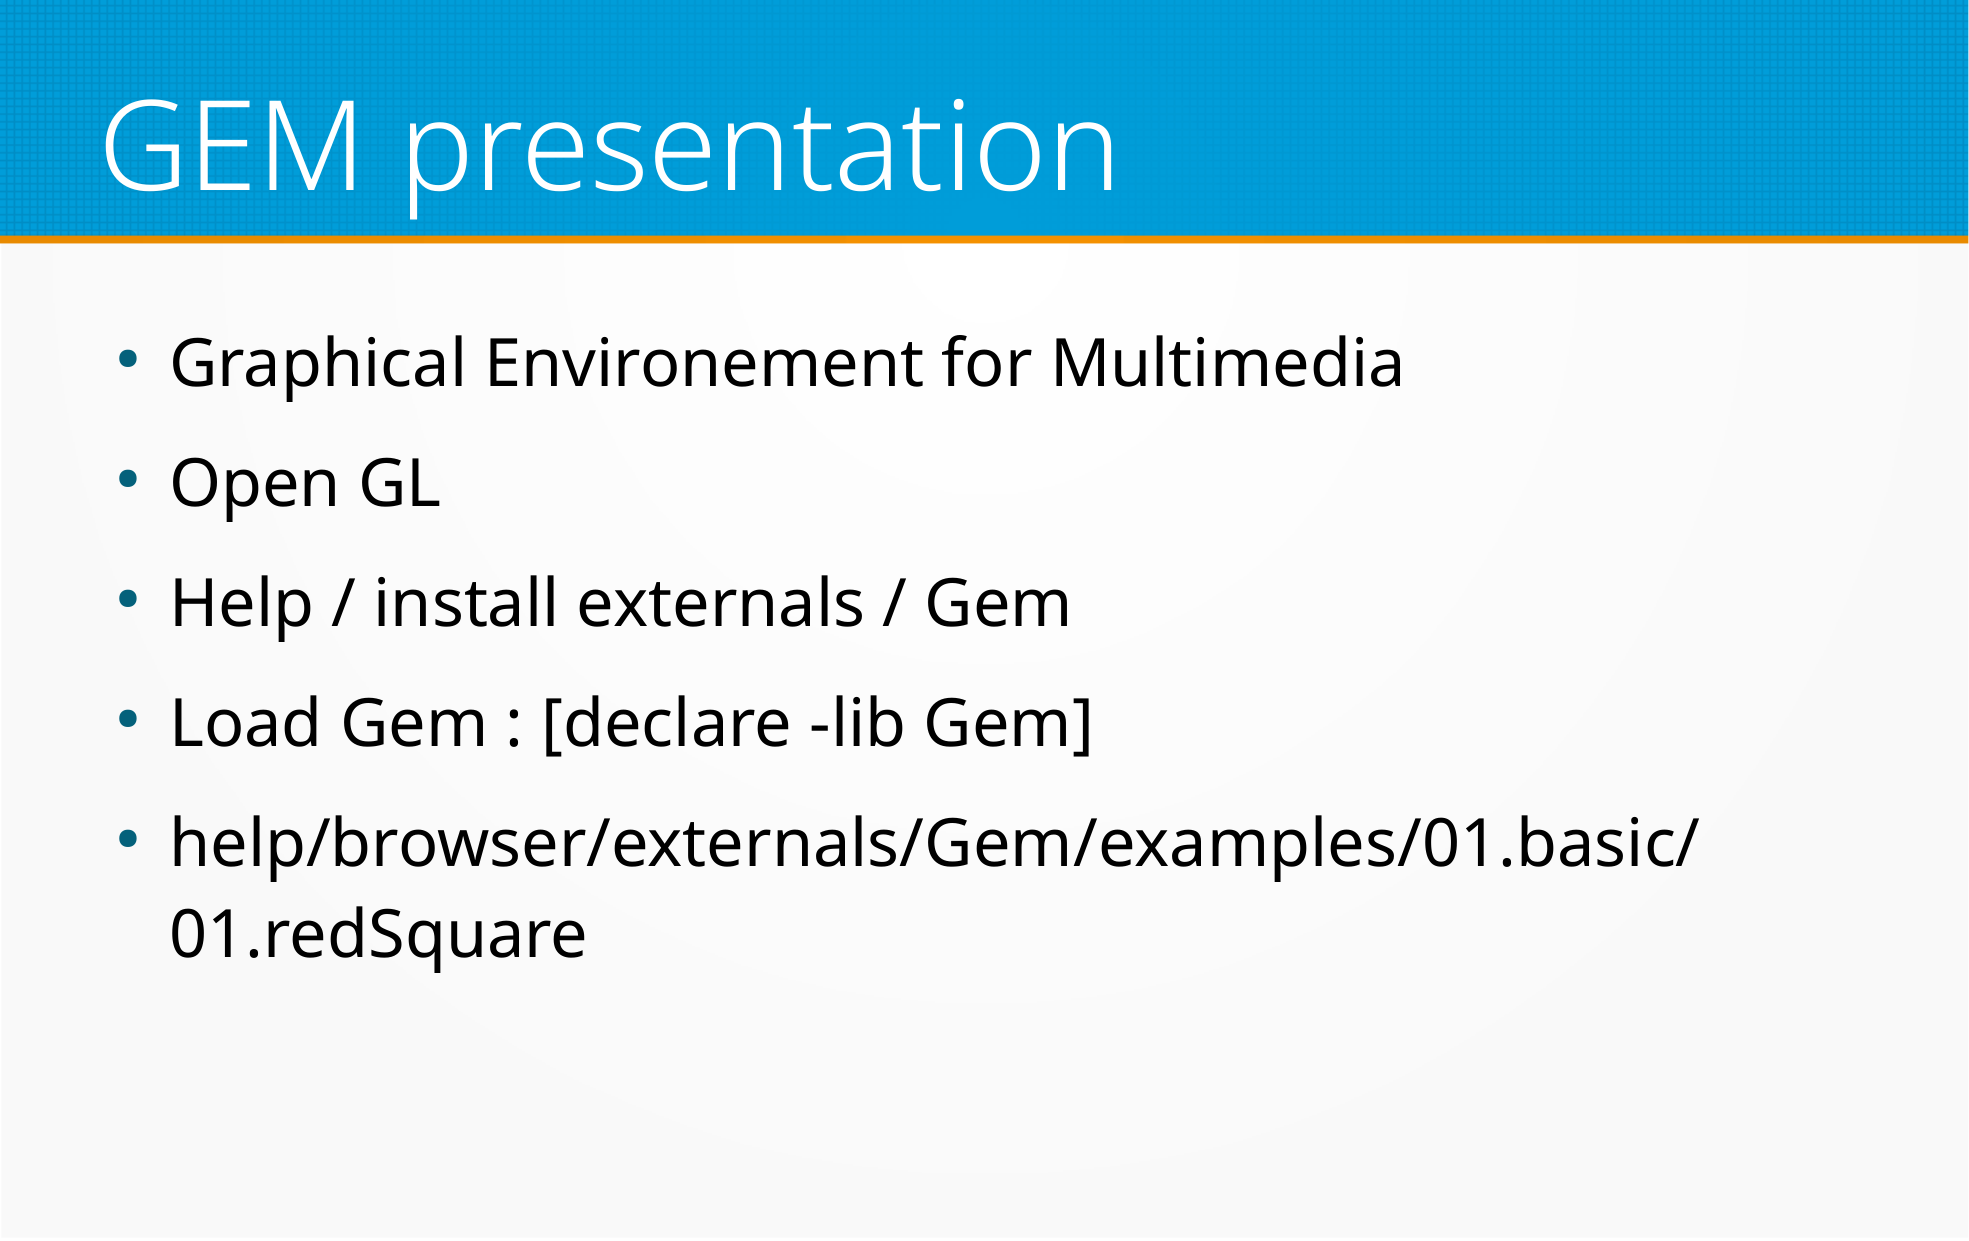

# GEM presentation
Graphical Environement for Multimedia
Open GL
Help / install externals / Gem
Load Gem : [declare -lib Gem]
help/browser/externals/Gem/examples/01.basic/01.redSquare